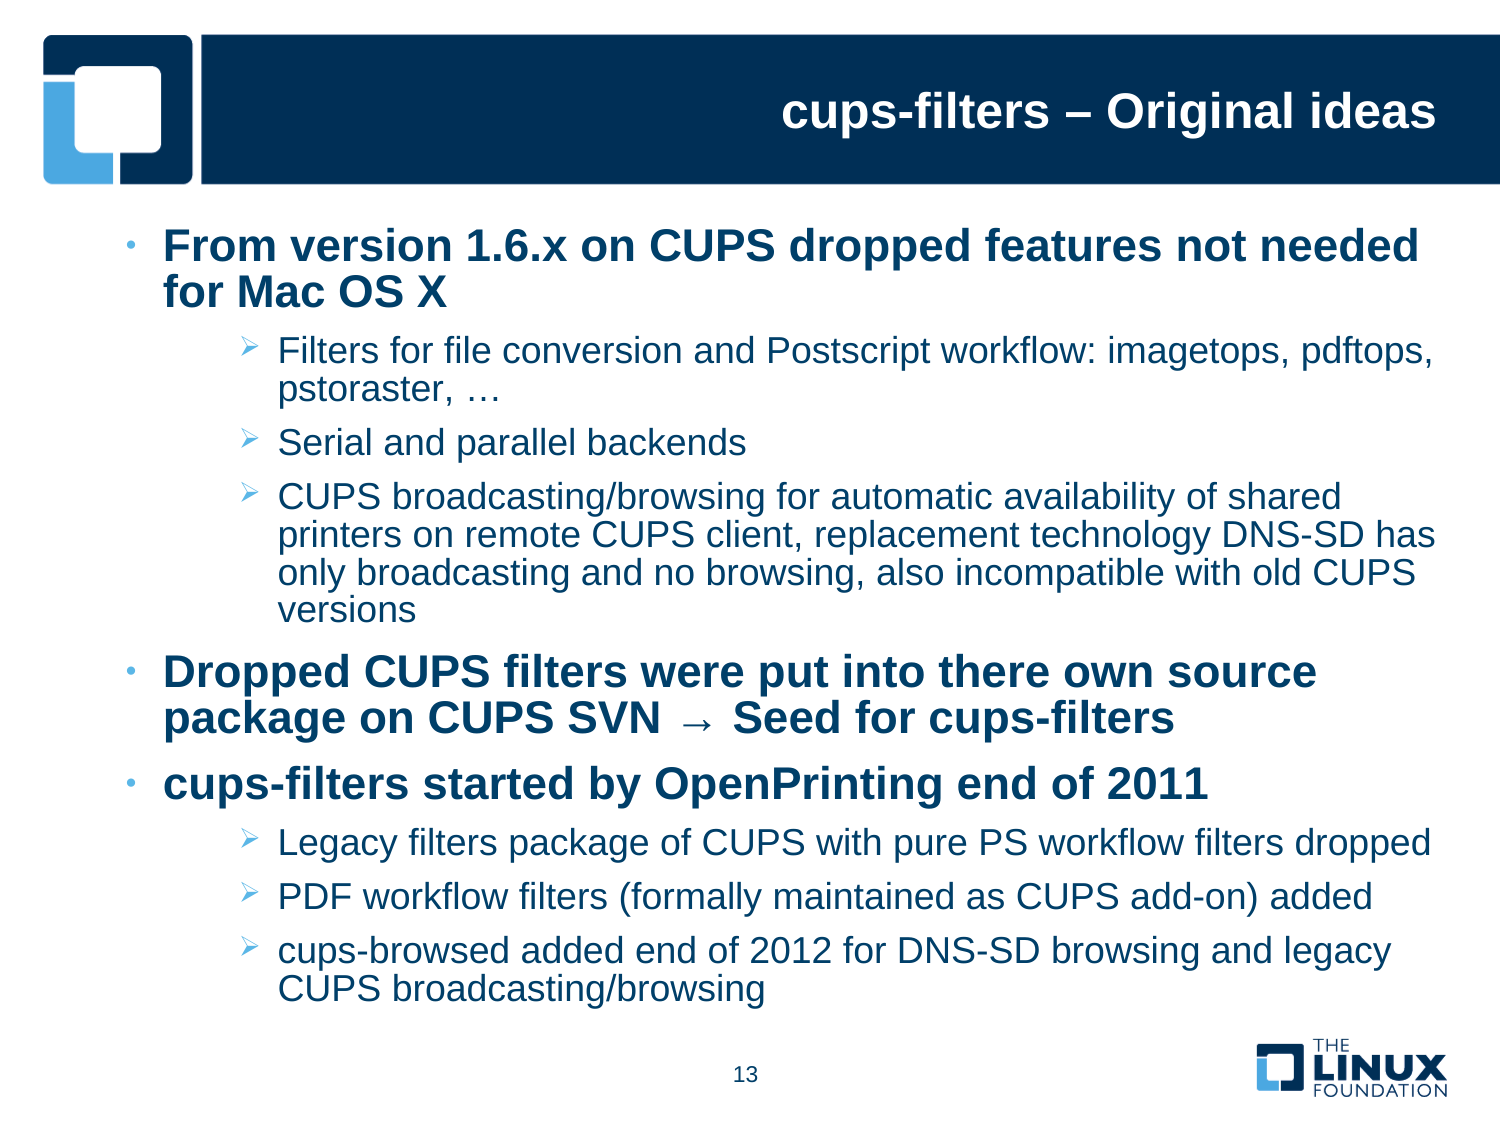

cups-filters – Original ideas
# From version 1.6.x on CUPS dropped features not needed for Mac OS X
Filters for file conversion and Postscript workflow: imagetops, pdftops, pstoraster, …
Serial and parallel backends
CUPS broadcasting/browsing for automatic availability of shared printers on remote CUPS client, replacement technology DNS-SD has only broadcasting and no browsing, also incompatible with old CUPS versions
Dropped CUPS filters were put into there own source package on CUPS SVN → Seed for cups-filters
cups-filters started by OpenPrinting end of 2011
Legacy filters package of CUPS with pure PS workflow filters dropped
PDF workflow filters (formally maintained as CUPS add-on) added
cups-browsed added end of 2012 for DNS-SD browsing and legacy CUPS broadcasting/browsing
13